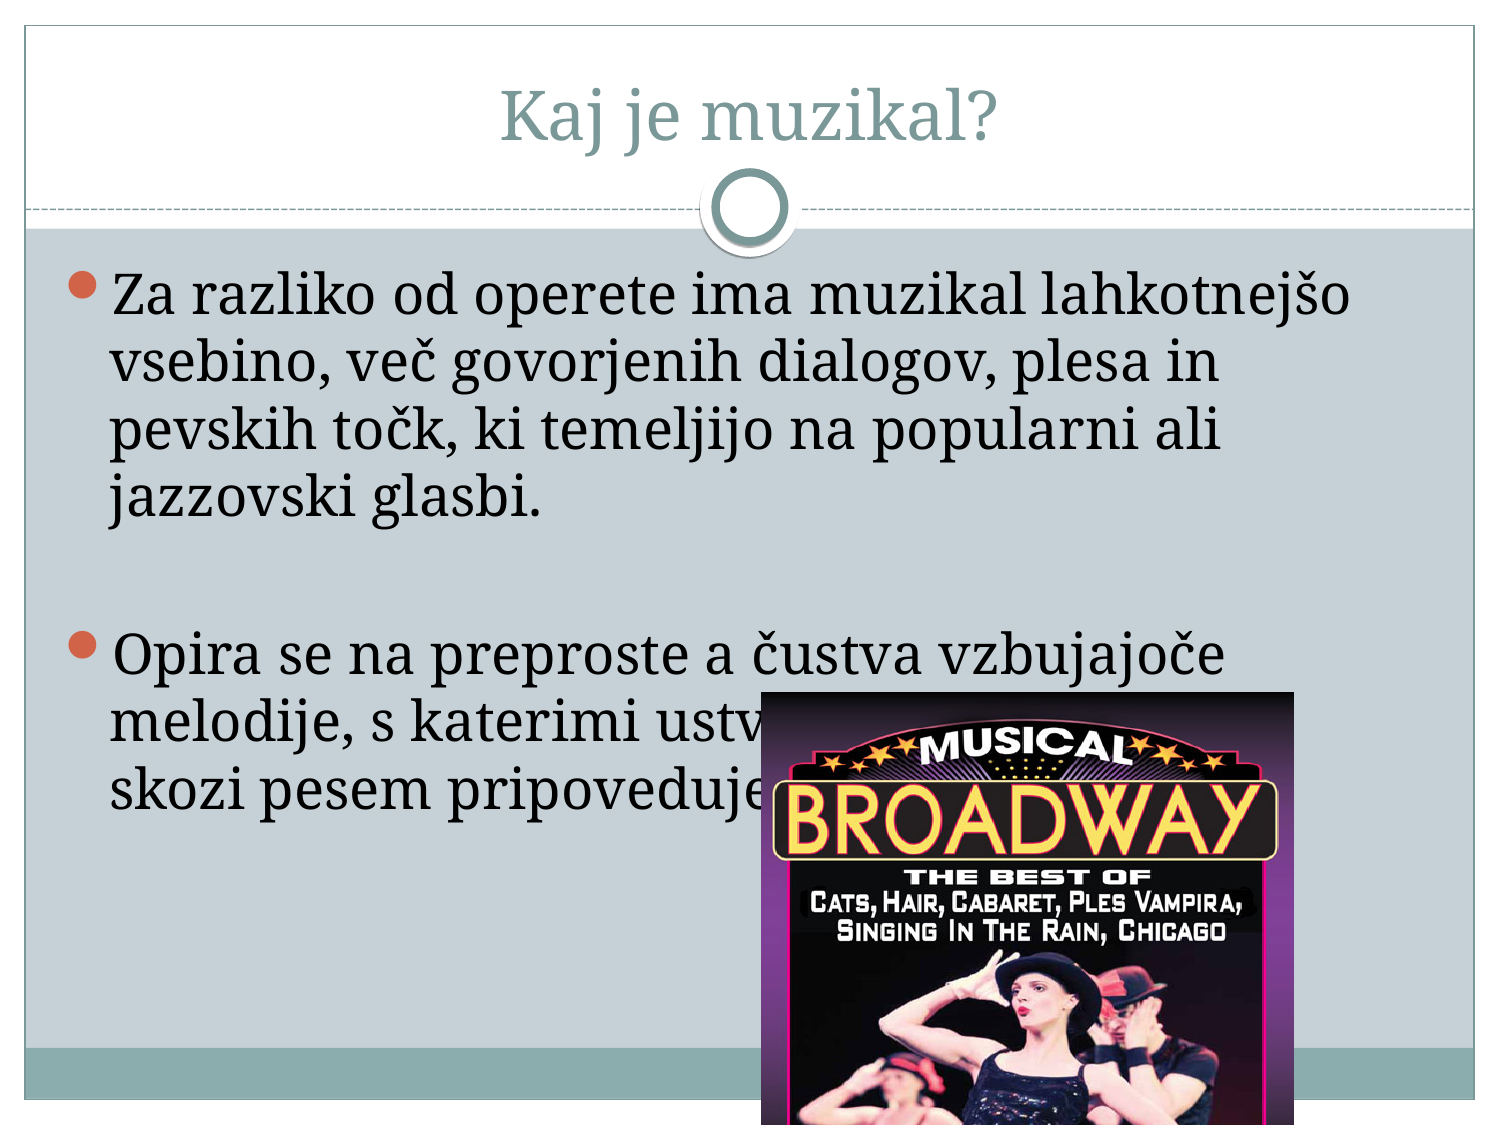

# Kaj je muzikal?
Za razliko od operete ima muzikal lahkotnejšo vsebino, več govorjenih dialogov, plesa in pevskih točk, ki temeljijo na popularni ali jazzovski glasbi.
Opira se na preproste a čustva vzbujajoče melodije, s katerimi ustvarjajo atmosfero in skozi pesem pripovedujejo zgodbo.